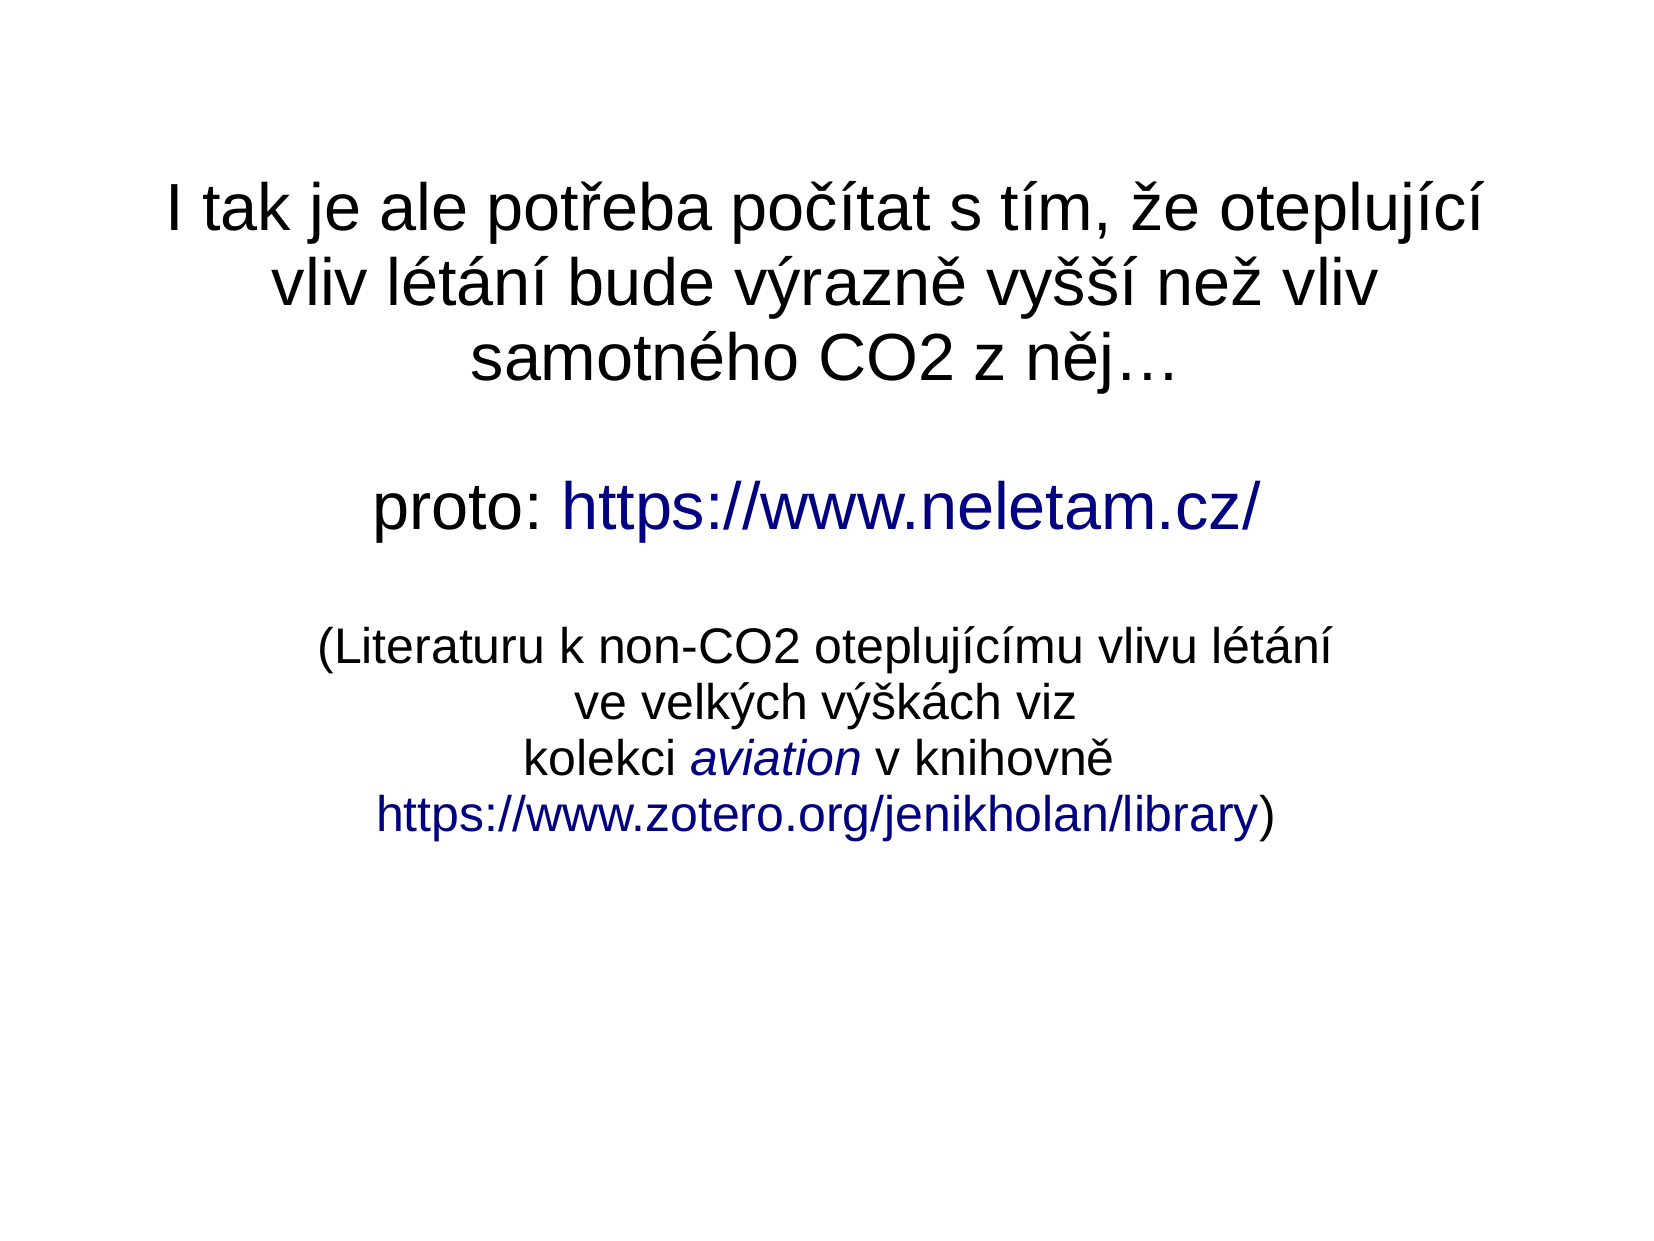

# I tak je ale potřeba počítat s tím, že oteplující vliv létání bude výrazně vyšší než vliv samotného CO2 z něj… proto: https://www.neletam.cz/ (Literaturu k non-CO2 oteplujícímu vlivu létání ve velkých výškách viz kolekci aviation v knihovně https://www.zotero.org/jenikholan/library)